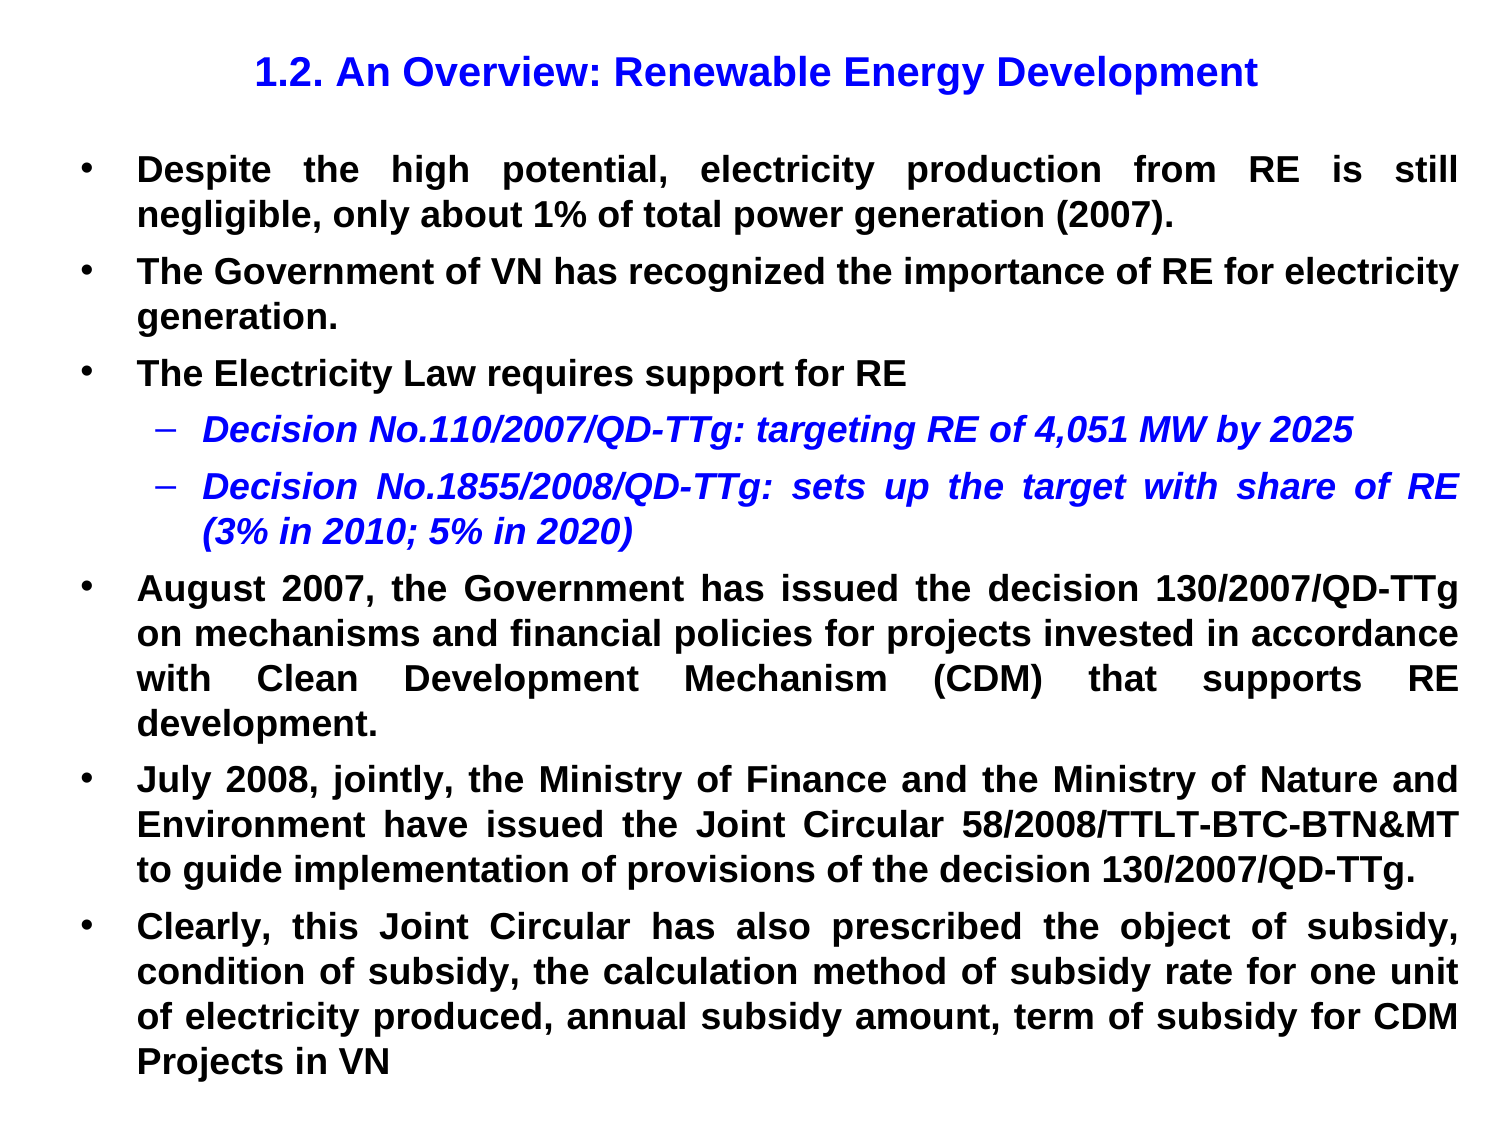

1.2. An Overview: Renewable Energy Development
Despite the high potential, electricity production from RE is still negligible, only about 1% of total power generation (2007).
The Government of VN has recognized the importance of RE for electricity generation.
The Electricity Law requires support for RE
Decision No.110/2007/QD-TTg: targeting RE of 4,051 MW by 2025
Decision No.1855/2008/QD-TTg: sets up the target with share of RE (3% in 2010; 5% in 2020)
August 2007, the Government has issued the decision 130/2007/QD-TTg on mechanisms and financial policies for projects invested in accordance with Clean Development Mechanism (CDM) that supports RE development.
July 2008, jointly, the Ministry of Finance and the Ministry of Nature and Environment have issued the Joint Circular 58/2008/TTLT-BTC-BTN&MT to guide implementation of provisions of the decision 130/2007/QD-TTg.
Clearly, this Joint Circular has also prescribed the object of subsidy, condition of subsidy, the calculation method of subsidy rate for one unit of electricity produced, annual subsidy amount, term of subsidy for CDM Projects in VN